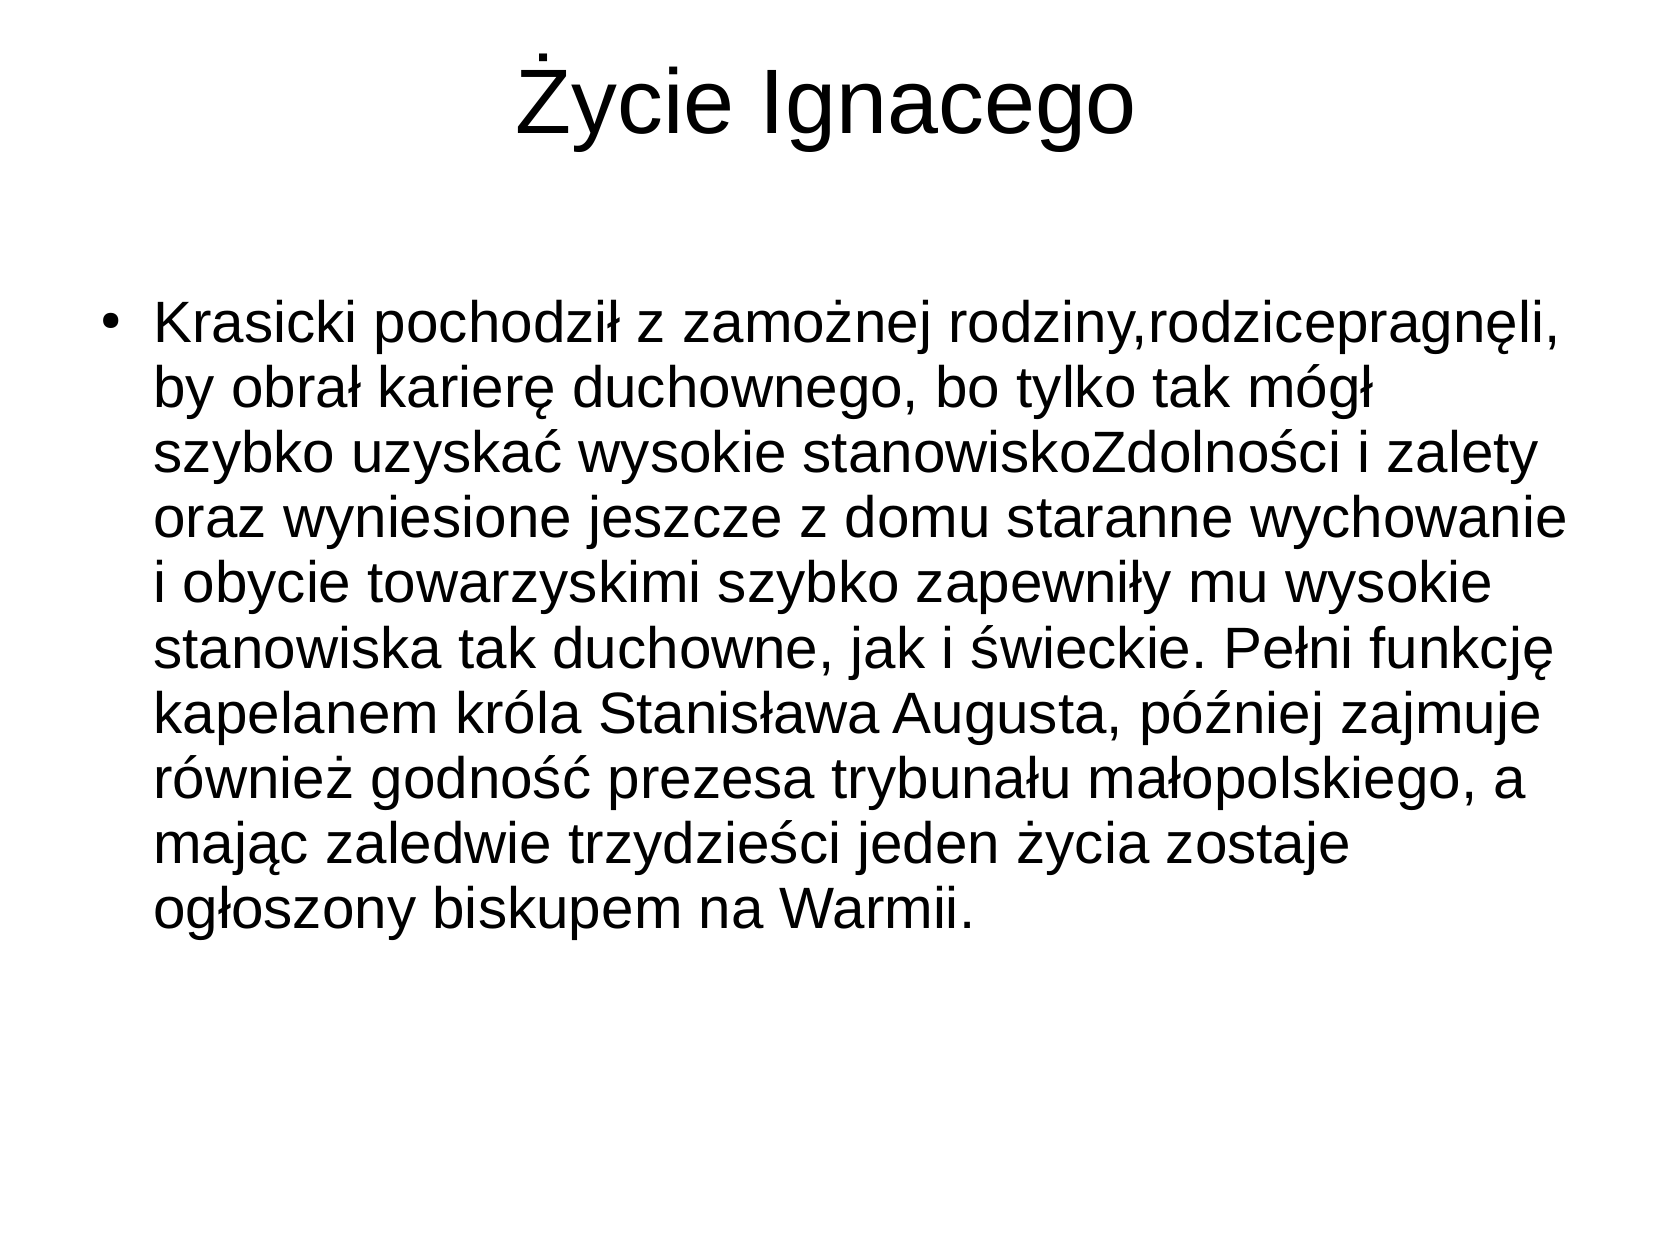

# Życie Ignacego
Krasicki pochodził z zamożnej rodziny,rodzicepragnęli, by obrał karierę duchownego, bo tylko tak mógł szybko uzyskać wysokie stanowiskoZdolności i zalety oraz wyniesione jeszcze z domu staranne wychowanie i obycie towarzyskimi szybko zapewniły mu wysokie stanowiska tak duchowne, jak i świeckie. Pełni funkcję kapelanem króla Stanisława Augusta, później zajmuje również godność prezesa trybunału małopolskiego, a mając zaledwie trzydzieści jeden życia zostaje ogłoszony biskupem na Warmii.